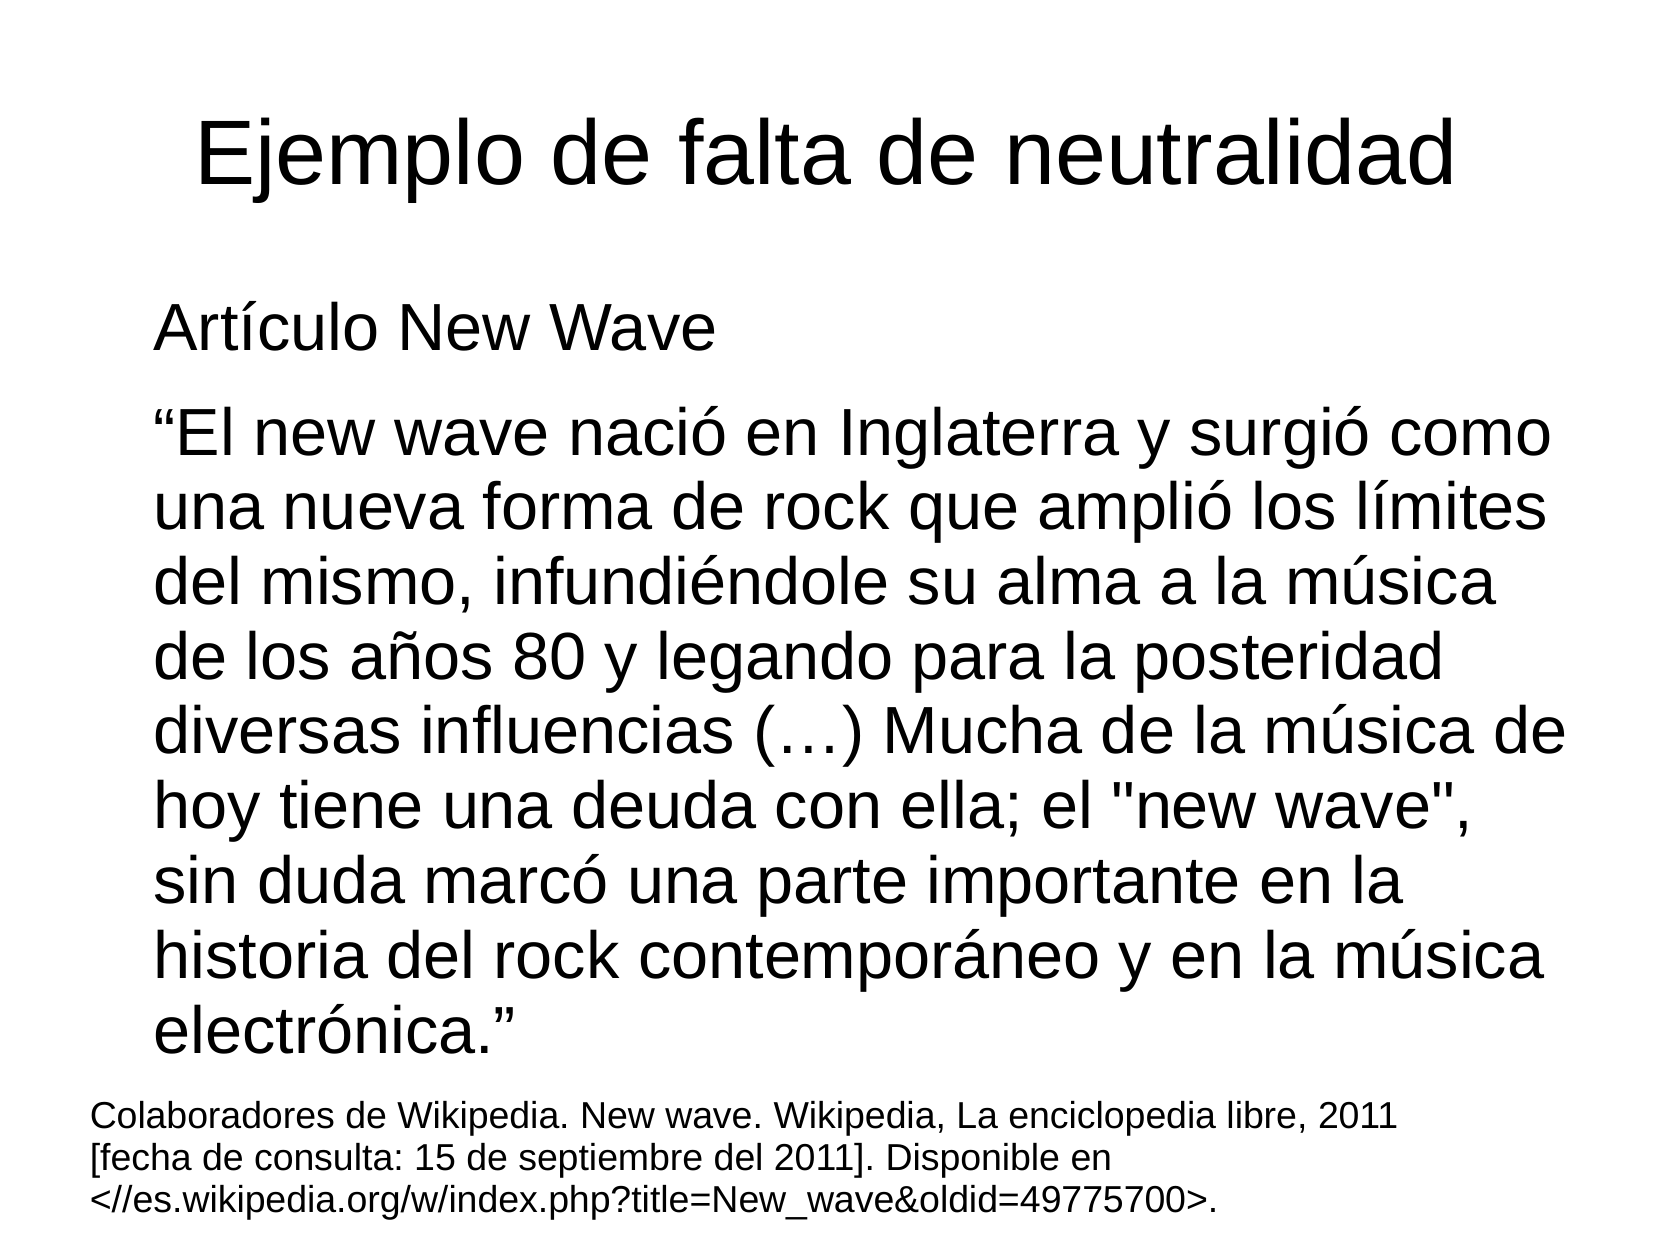

# Ejemplo de falta de neutralidad
Artículo New Wave
“El new wave nació en Inglaterra y surgió como una nueva forma de rock que amplió los límites del mismo, infundiéndole su alma a la música de los años 80 y legando para la posteridad diversas influencias (…) Mucha de la música de hoy tiene una deuda con ella; el "new wave", sin duda marcó una parte importante en la historia del rock contemporáneo y en la música electrónica.”
Colaboradores de Wikipedia. New wave. Wikipedia, La enciclopedia libre, 2011 [fecha de consulta: 15 de septiembre del 2011]. Disponible en <//es.wikipedia.org/w/index.php?title=New_wave&oldid=49775700>.